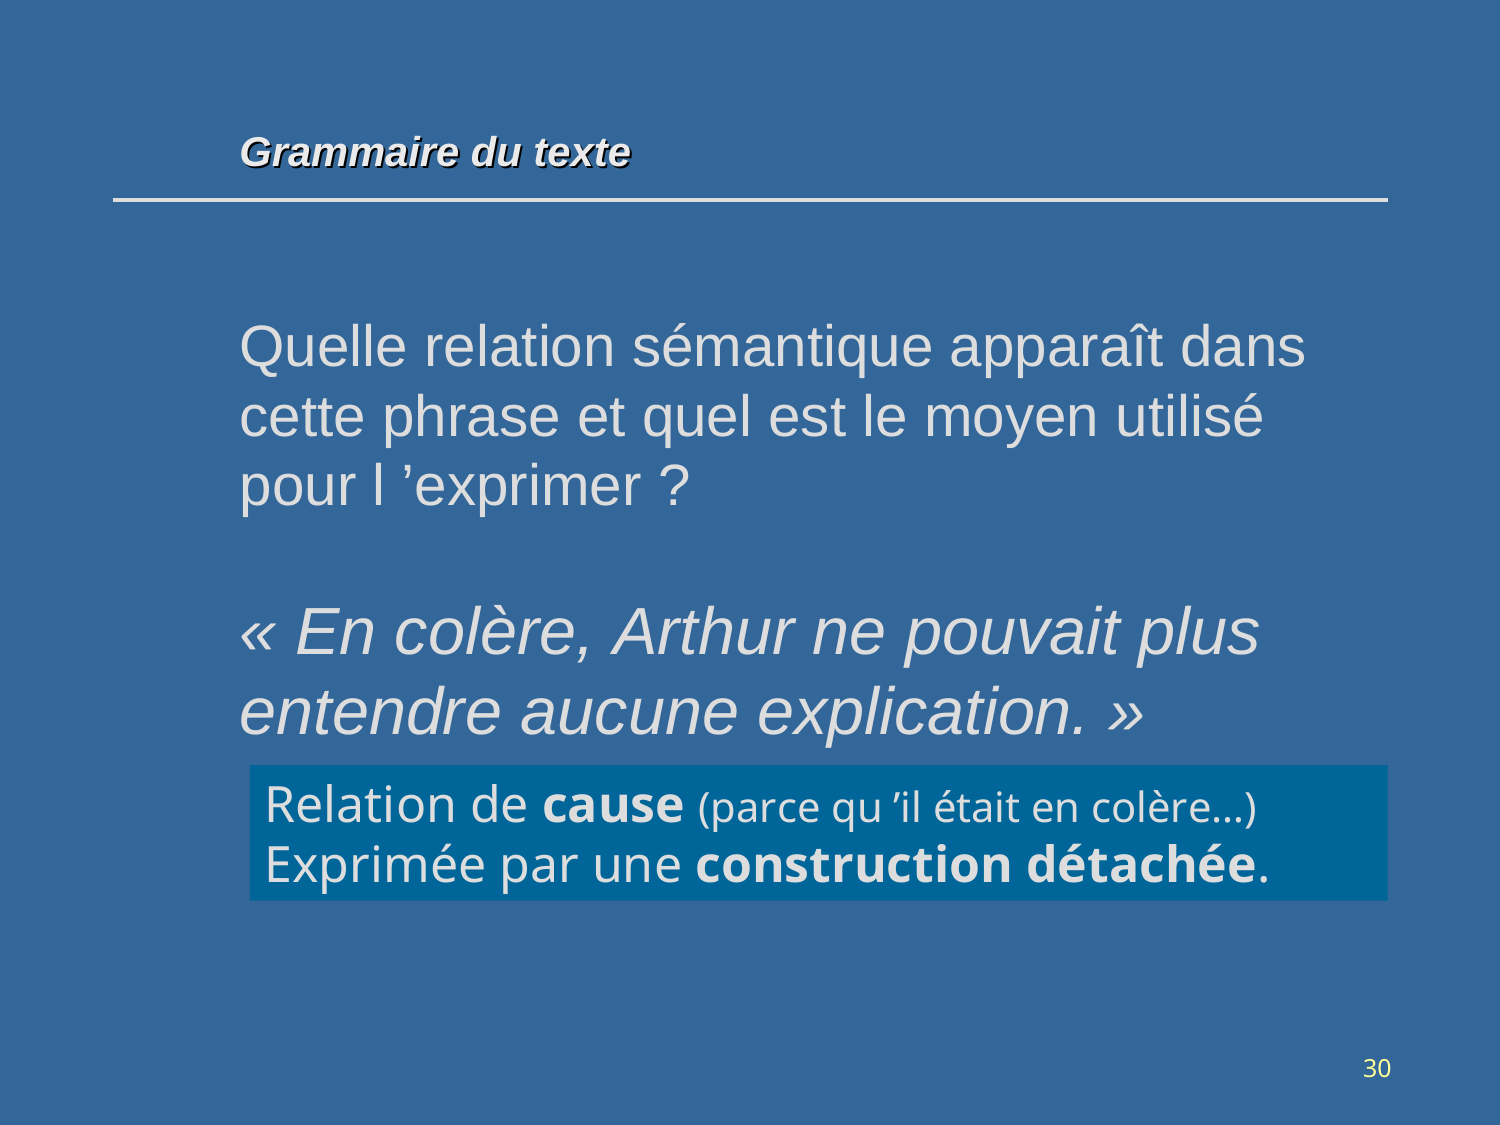

Grammaire du texte
Quelle relation sémantique apparaît dans cette phrase et quel est le moyen utilisé pour l ’exprimer ?
« En colère, Arthur ne pouvait plus entendre aucune explication. »
Relation de cause (parce qu ’il était en colère…)
Exprimée par une construction détachée.
30